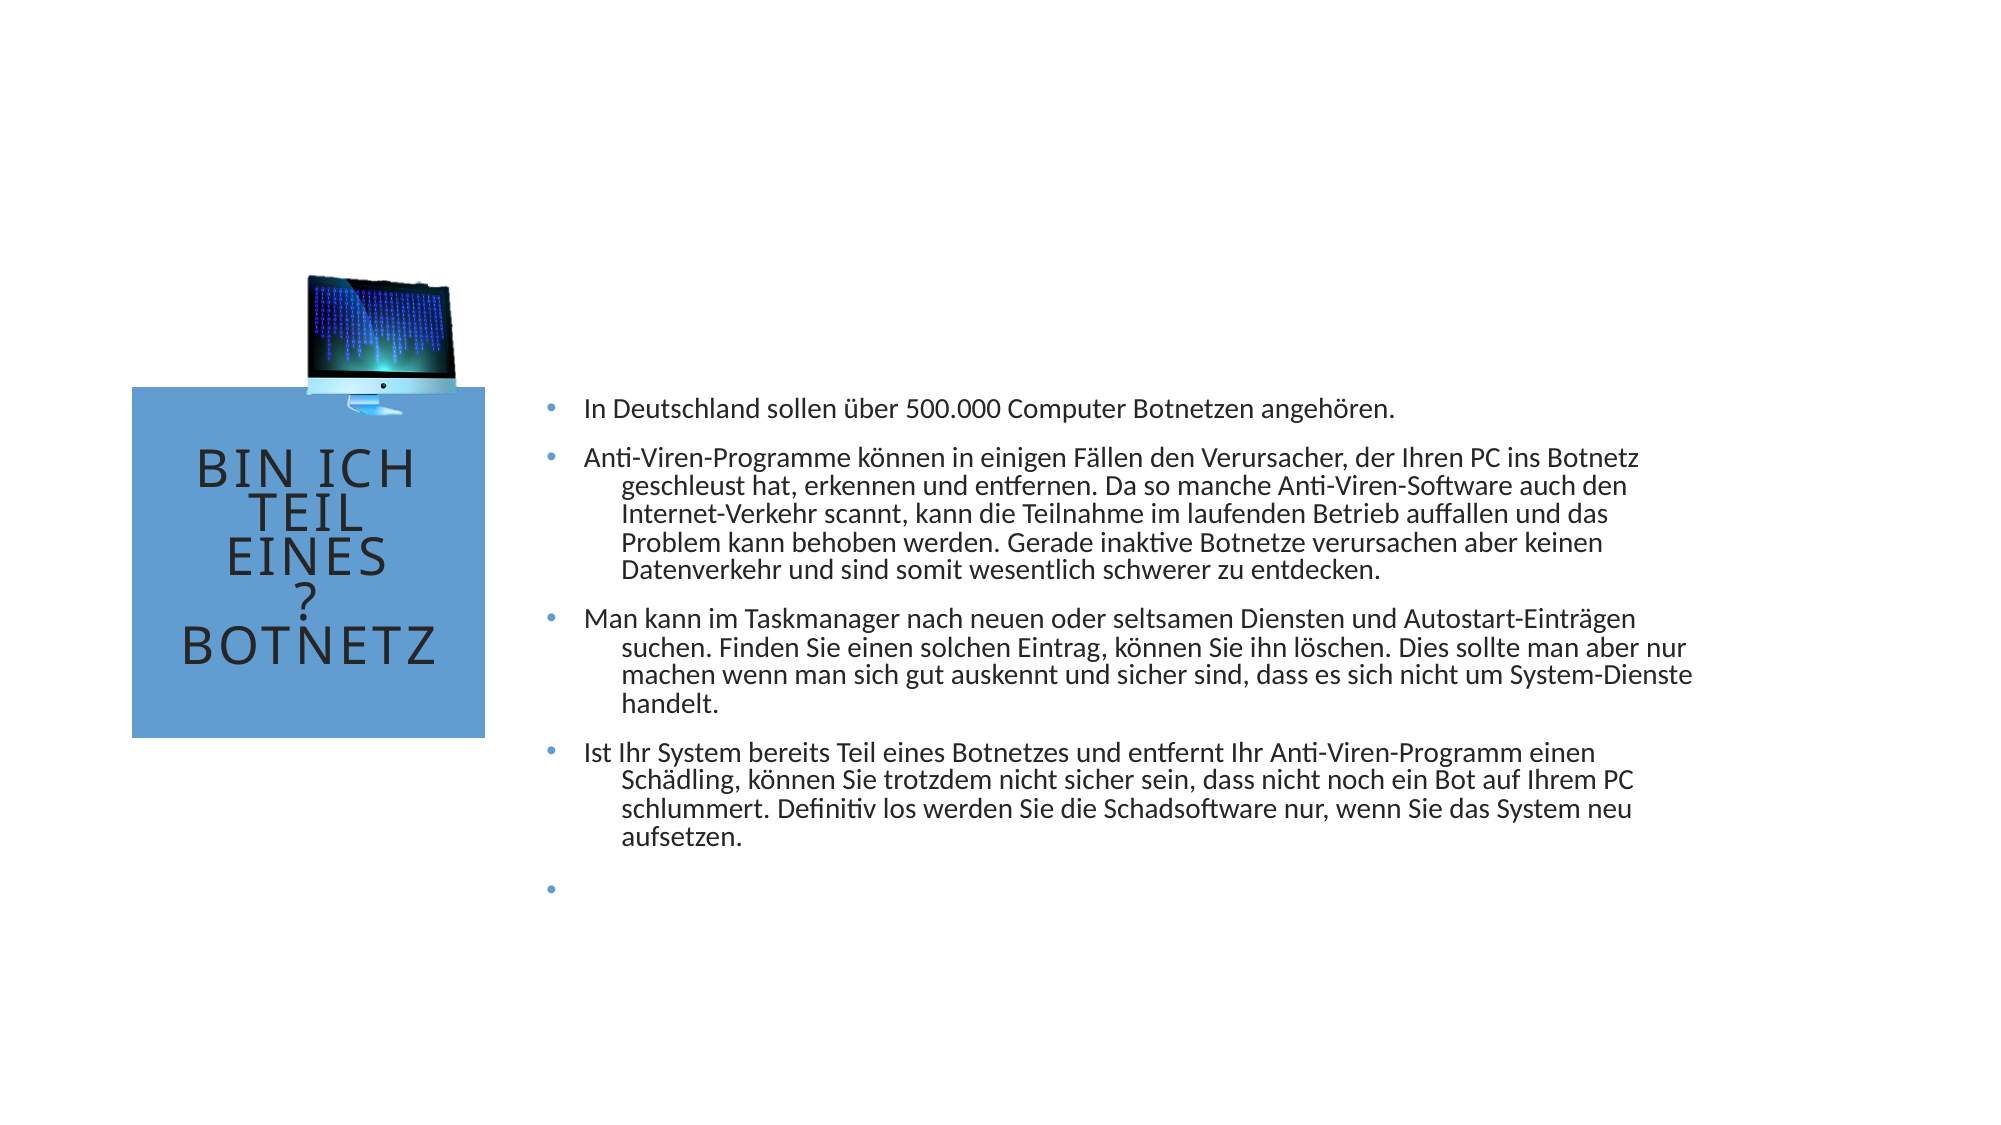

# In Deutschland sollen über 500.000 Computer Botnetzen angehören.
Anti-Viren-Programme können in einigen Fällen den Verursacher, der Ihren PC ins Botnetz geschleust hat, erkennen und entfernen. Da so manche Anti-Viren-Software auch den Internet-Verkehr scannt, kann die Teilnahme im laufenden Betrieb auffallen und das Problem kann behoben werden. Gerade inaktive Botnetze verursachen aber keinen Datenverkehr und sind somit wesentlich schwerer zu entdecken.
Man kann im Taskmanager nach neuen oder seltsamen Diensten und Autostart-Einträgen suchen. Finden Sie einen solchen Eintrag, können Sie ihn löschen. Dies sollte man aber nur machen wenn man sich gut auskennt und sicher sind, dass es sich nicht um System-Dienste handelt.
Ist Ihr System bereits Teil eines Botnetzes und entfernt Ihr Anti-Viren-Programm einen Schädling, können Sie trotzdem nicht sicher sein, dass nicht noch ein Bot auf Ihrem PC schlummert. Definitiv los werden Sie die Schadsoftware nur, wenn Sie das System neu aufsetzen.
Bin ich teil eines
? botnetz